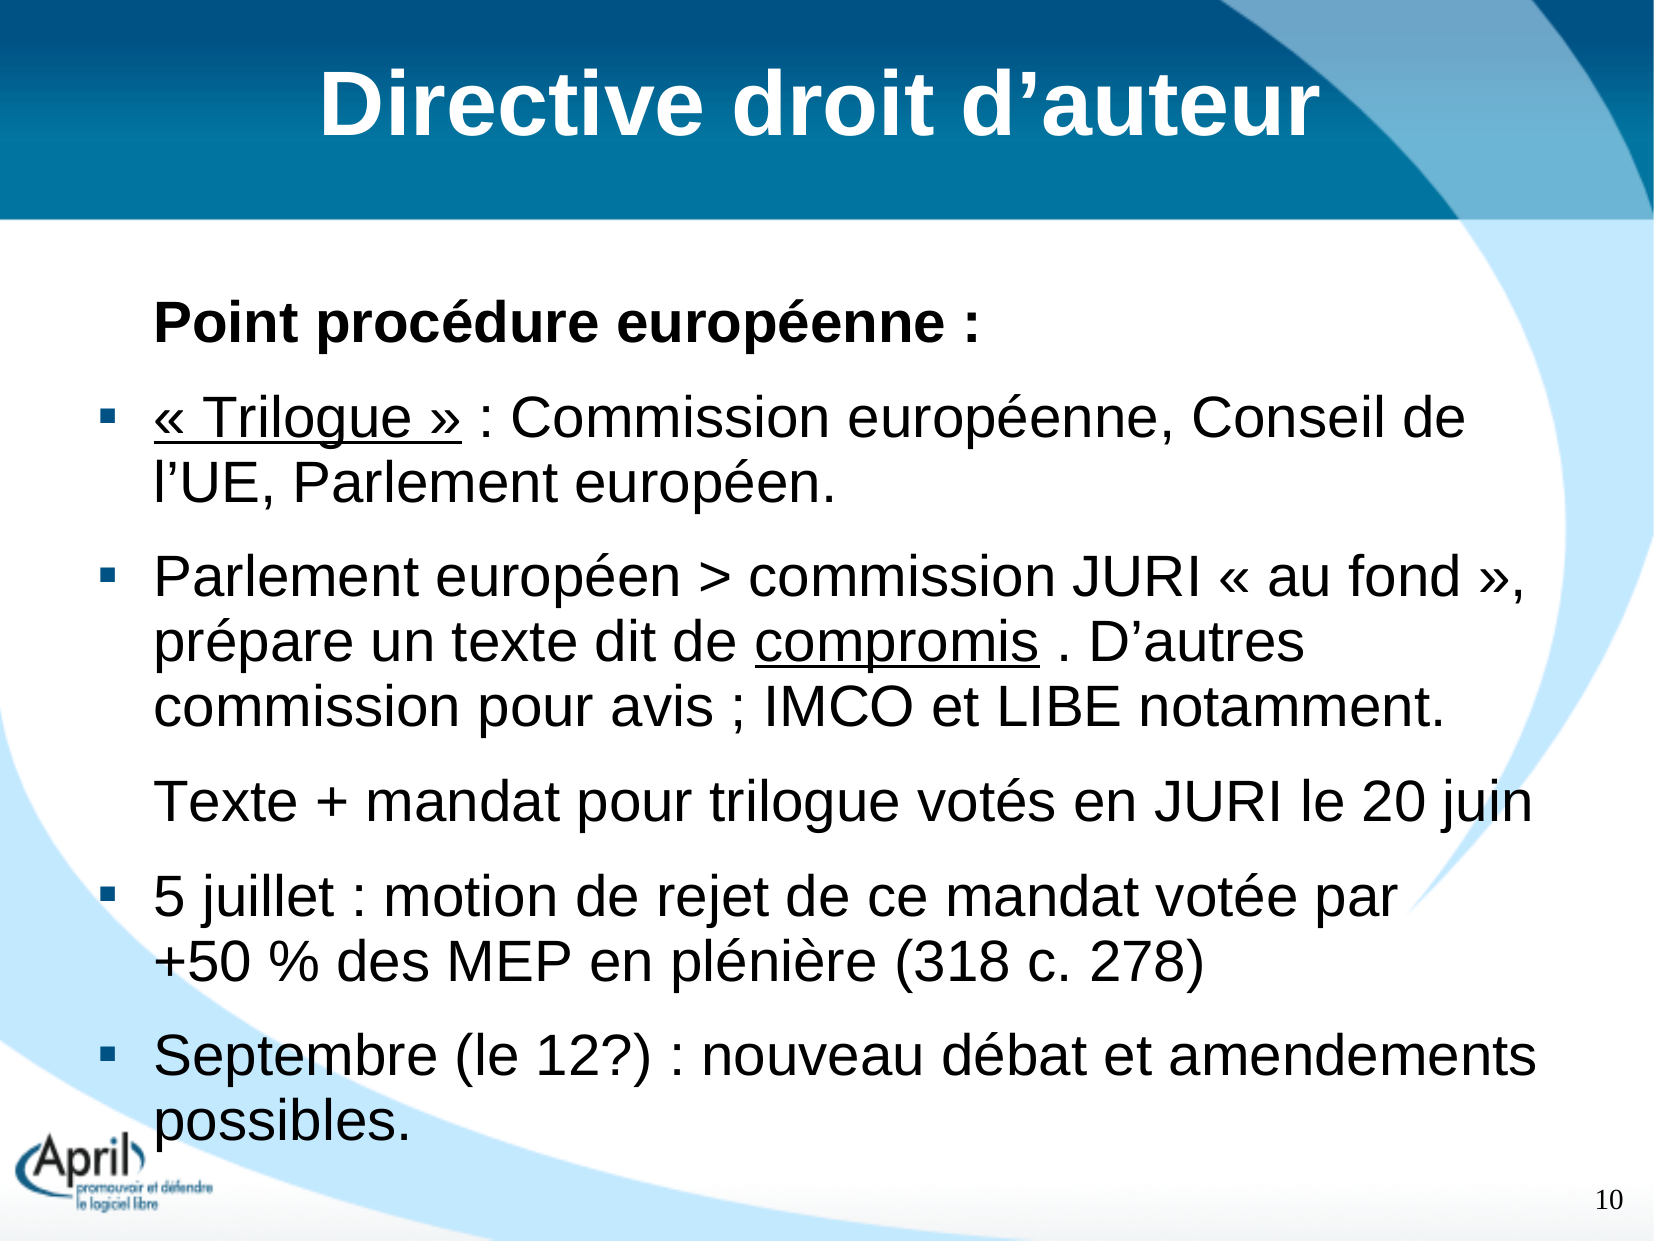

# Directive droit d’auteur
Point procédure européenne :
« Trilogue » : Commission européenne, Conseil de l’UE, Parlement européen.
Parlement européen > commission JURI « au fond », prépare un texte dit de compromis . D’autres commission pour avis ; IMCO et LIBE notamment.
Texte + mandat pour trilogue votés en JURI le 20 juin
5 juillet : motion de rejet de ce mandat votée par +50 % des MEP en plénière (318 c. 278)
Septembre (le 12?) : nouveau débat et amendements possibles.
10